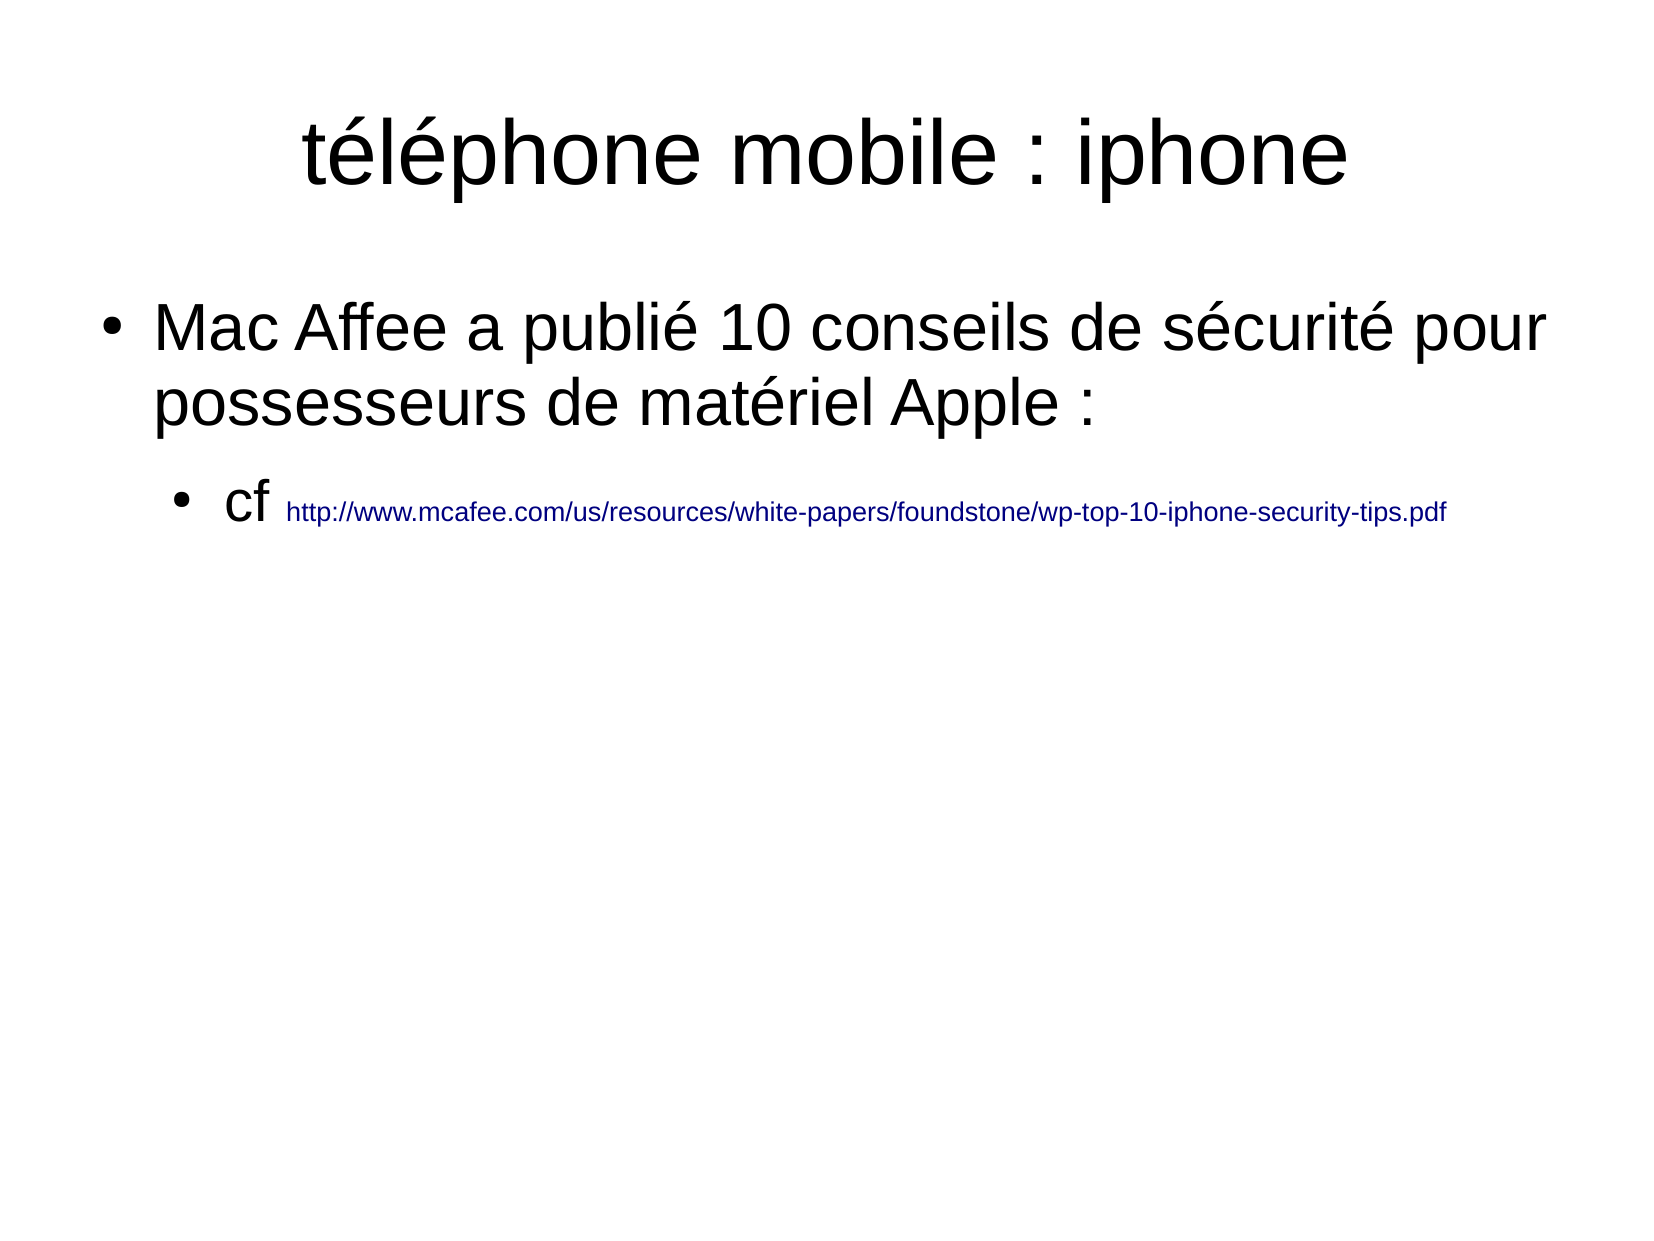

# téléphone mobile : iphone
Mac Affee a publié 10 conseils de sécurité pour possesseurs de matériel Apple :
cf http://www.mcafee.com/us/resources/white-papers/foundstone/wp-top-10-iphone-security-tips.pdf